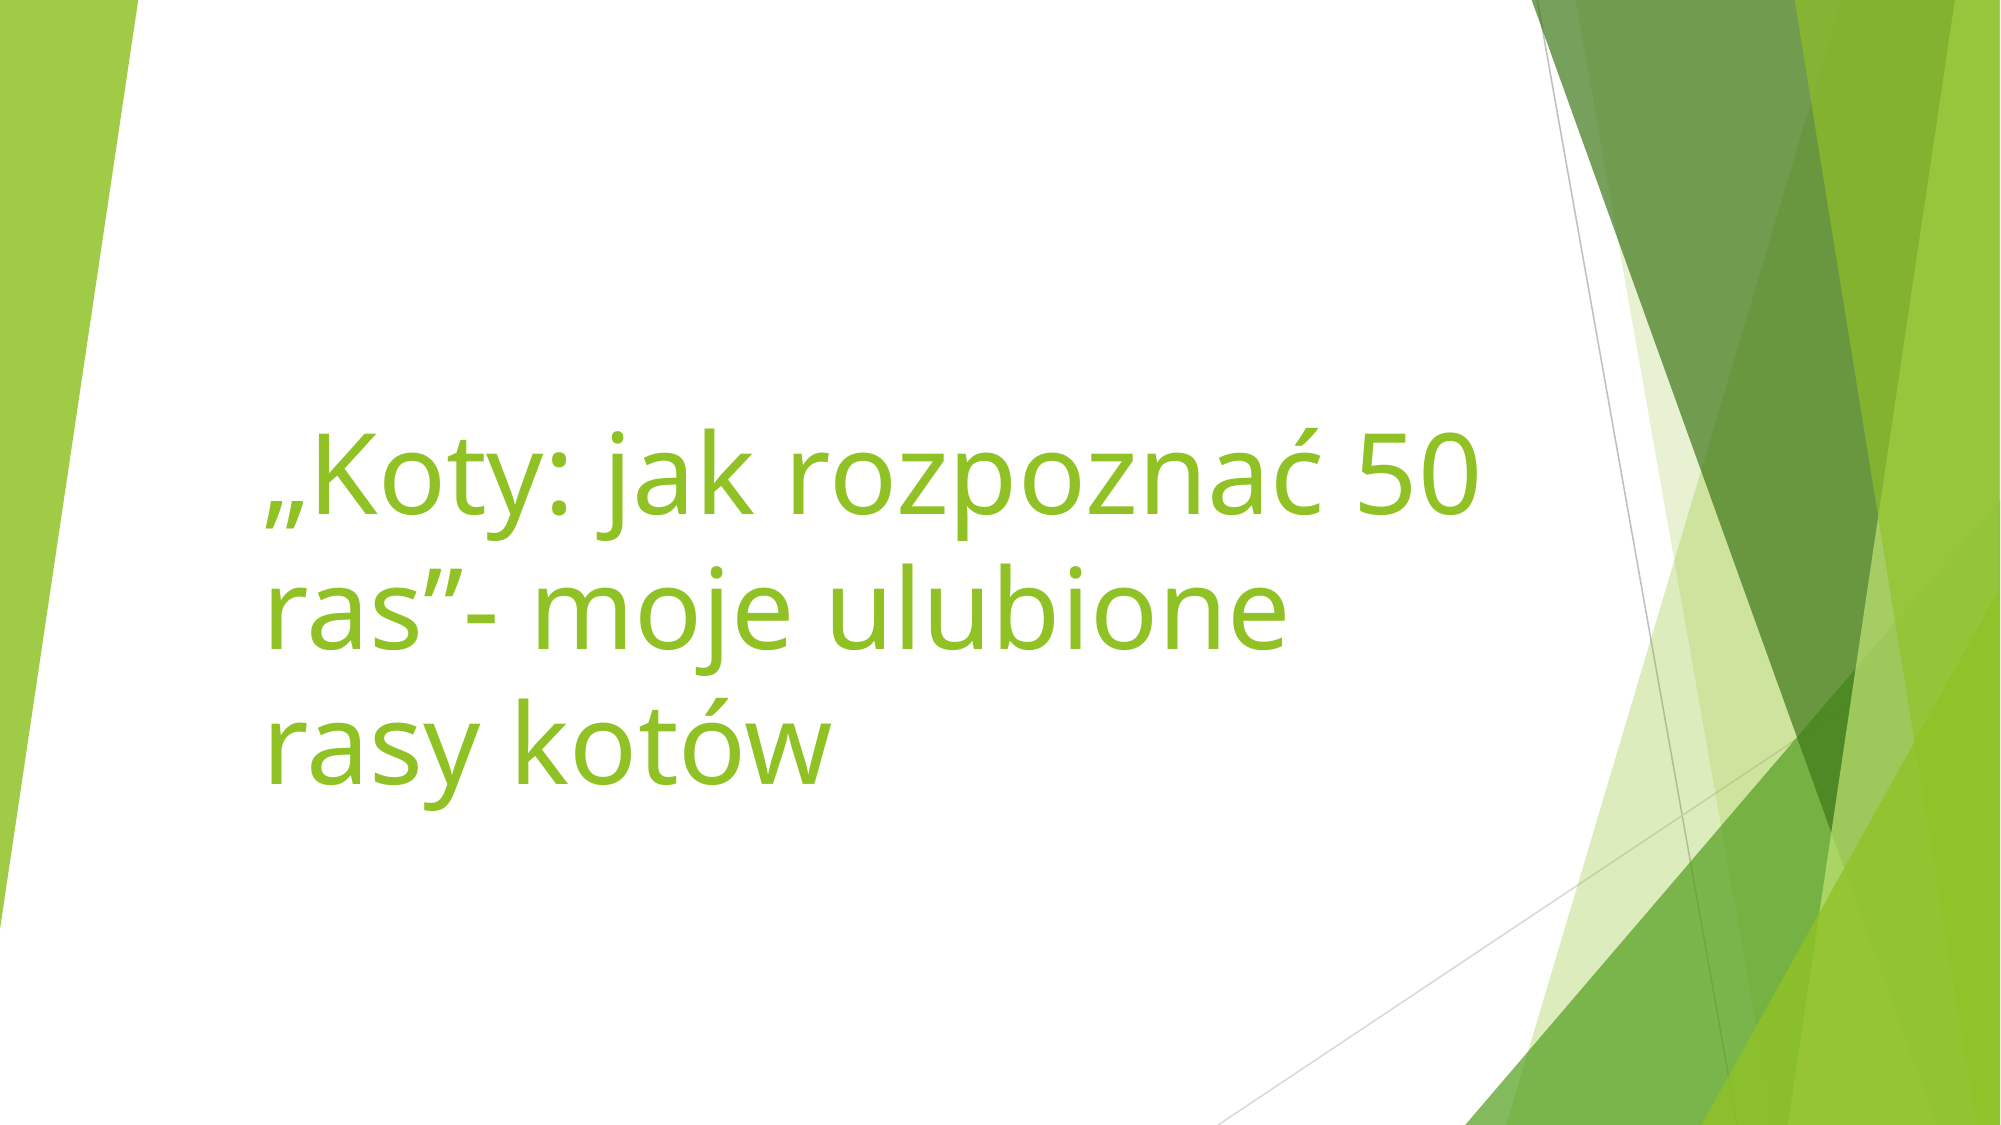

# „Koty: jak rozpoznać 50 ras”- moje ulubione rasy kotów